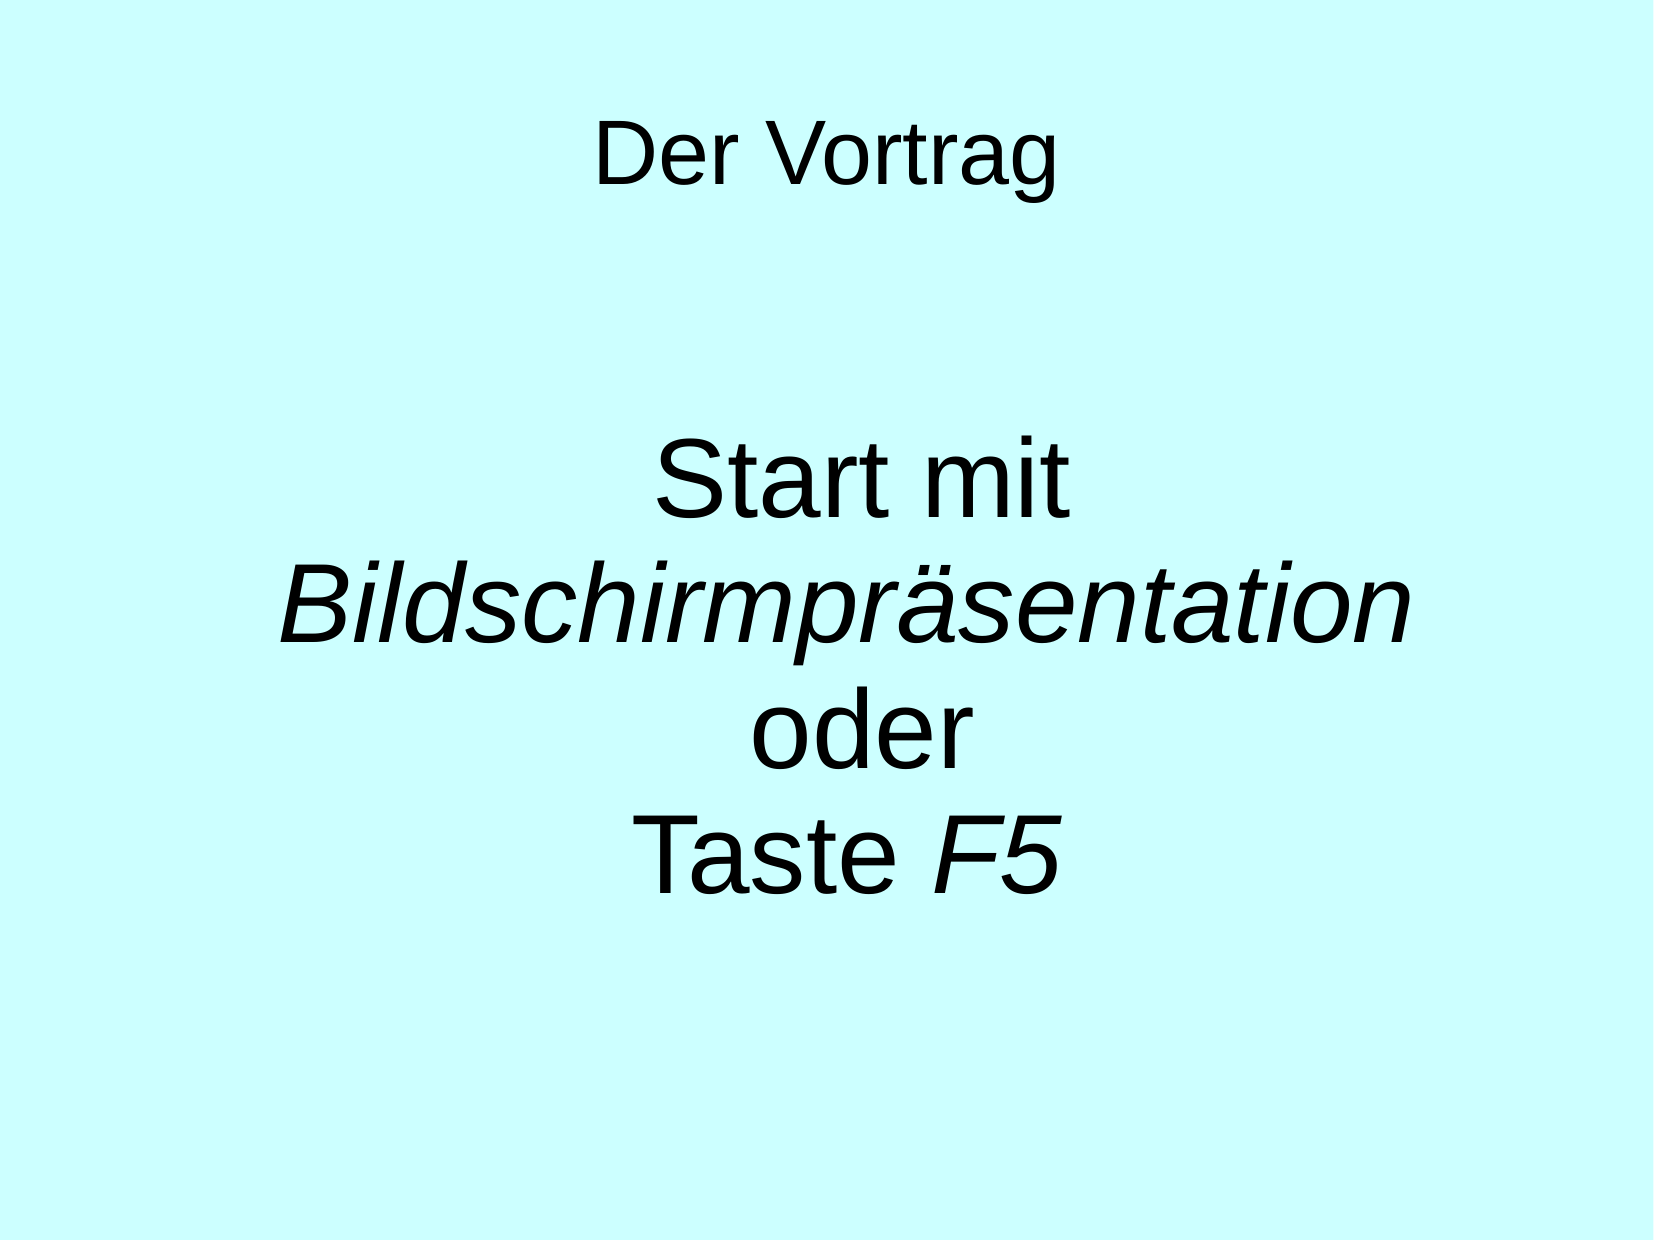

# Der Vortrag
Start mit Bildschirmpräsentation
oder
Taste F5